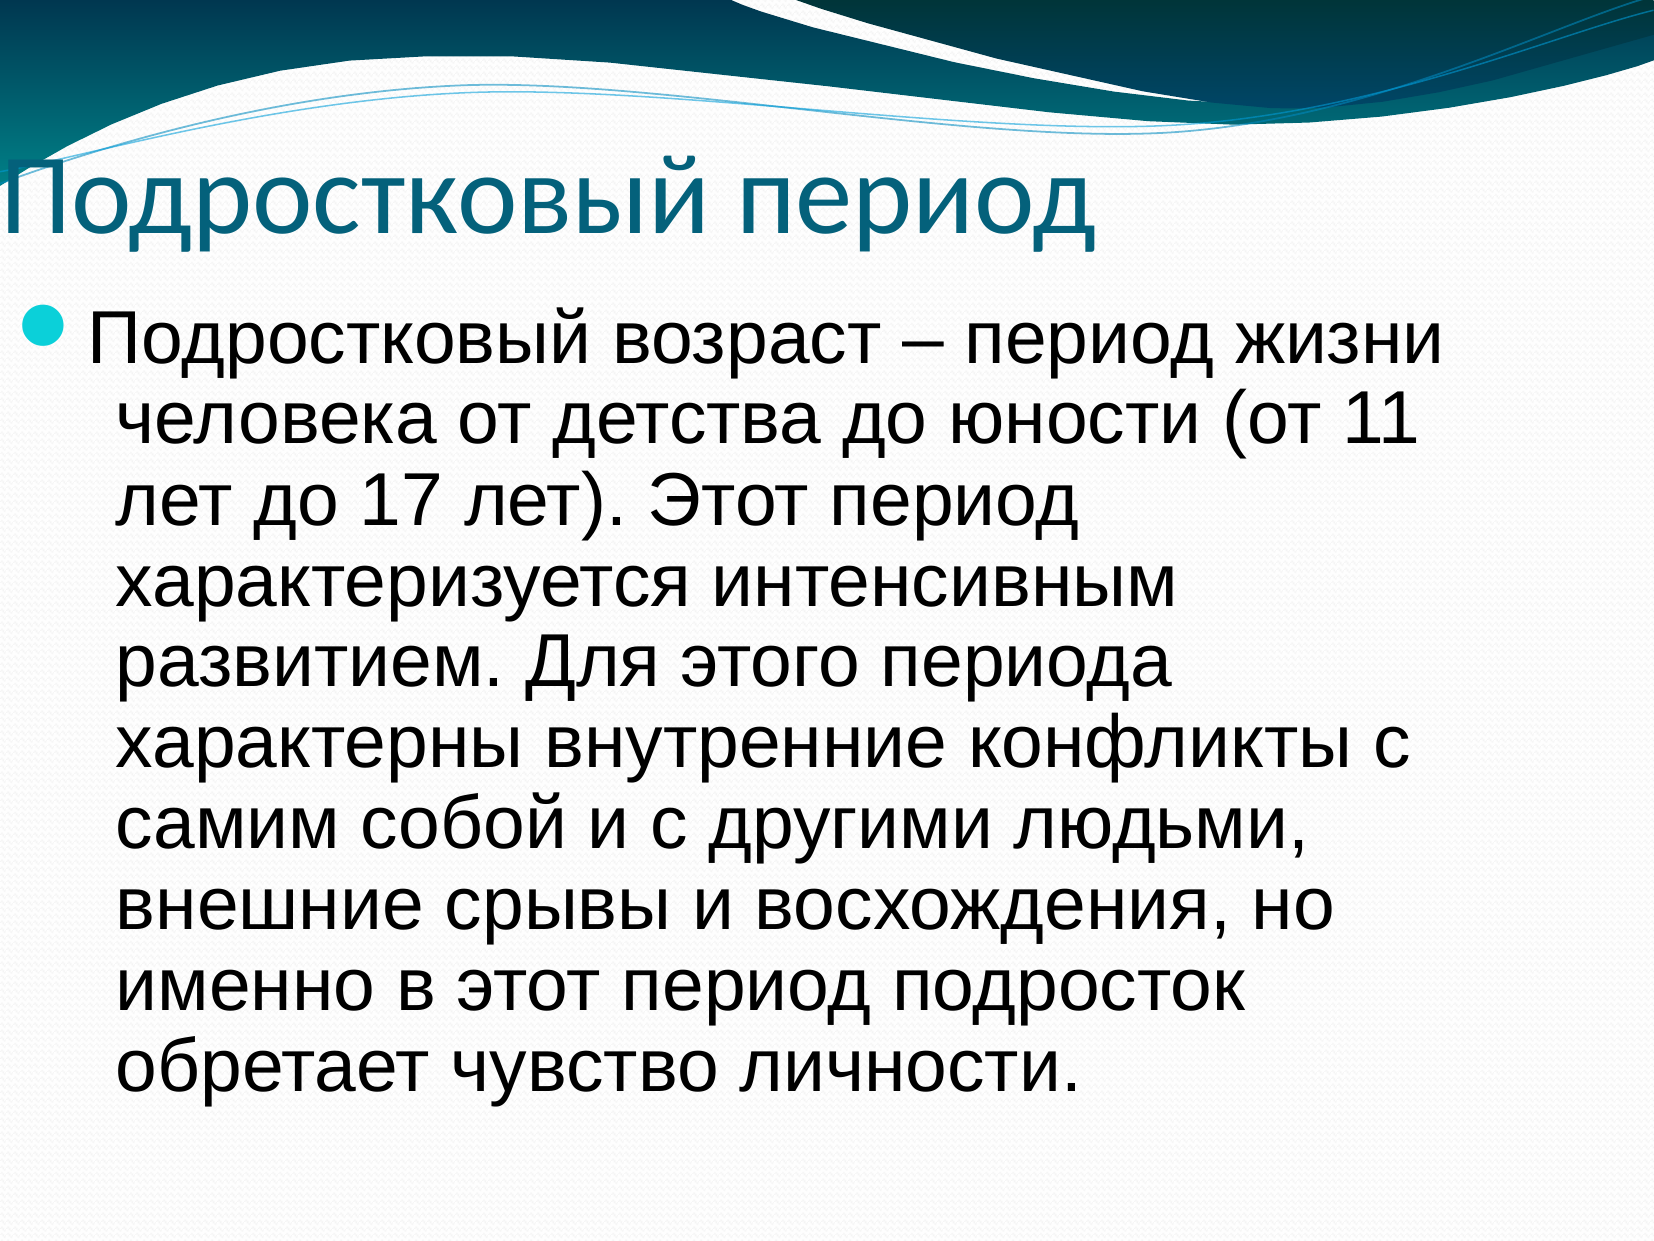

# Подростковый период
Подростковый возраст – период жизни человека от детства до юности (от 11 лет до 17 лет). Этот период характеризуется интенсивным развитием. Для этого периода характерны внутренние конфликты с самим собой и с другими людьми, внешние срывы и восхождения, но именно в этот период подросток обретает чувство личности.